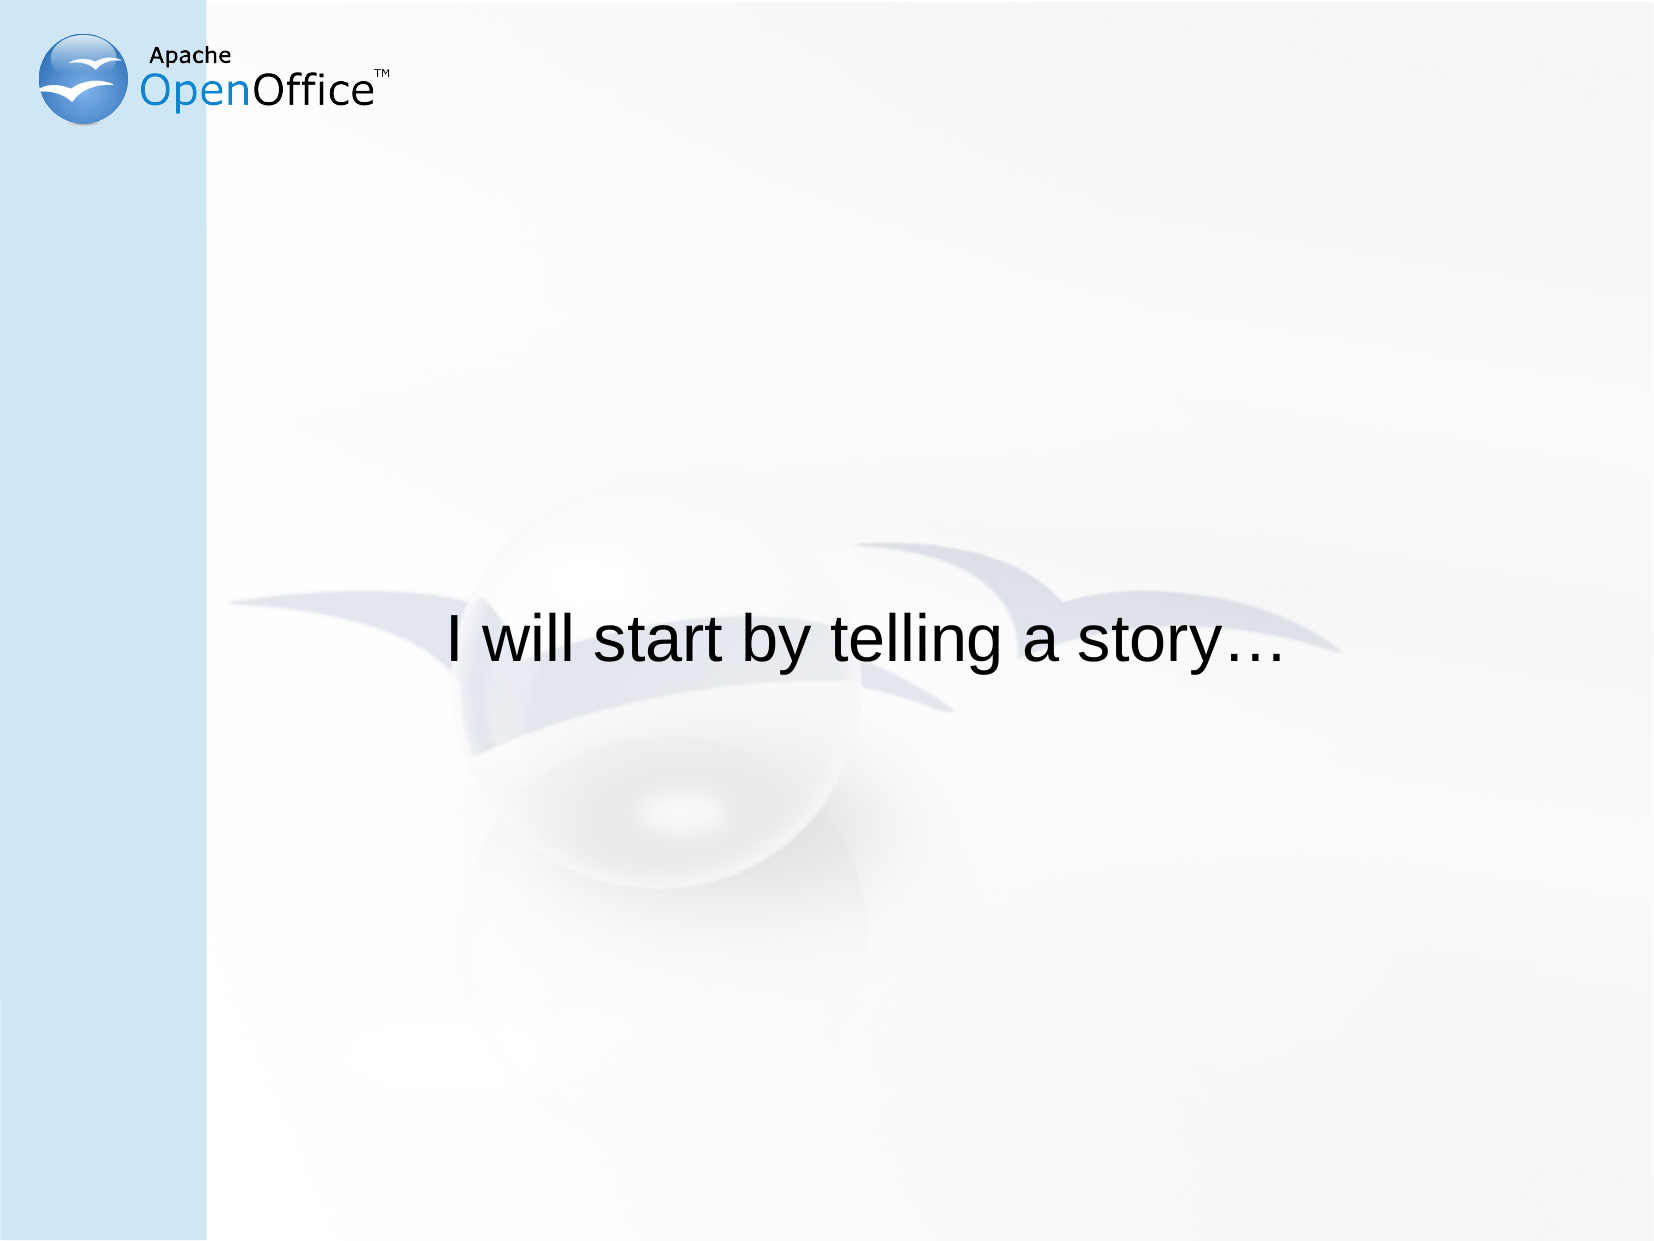

# I will start by telling a story…